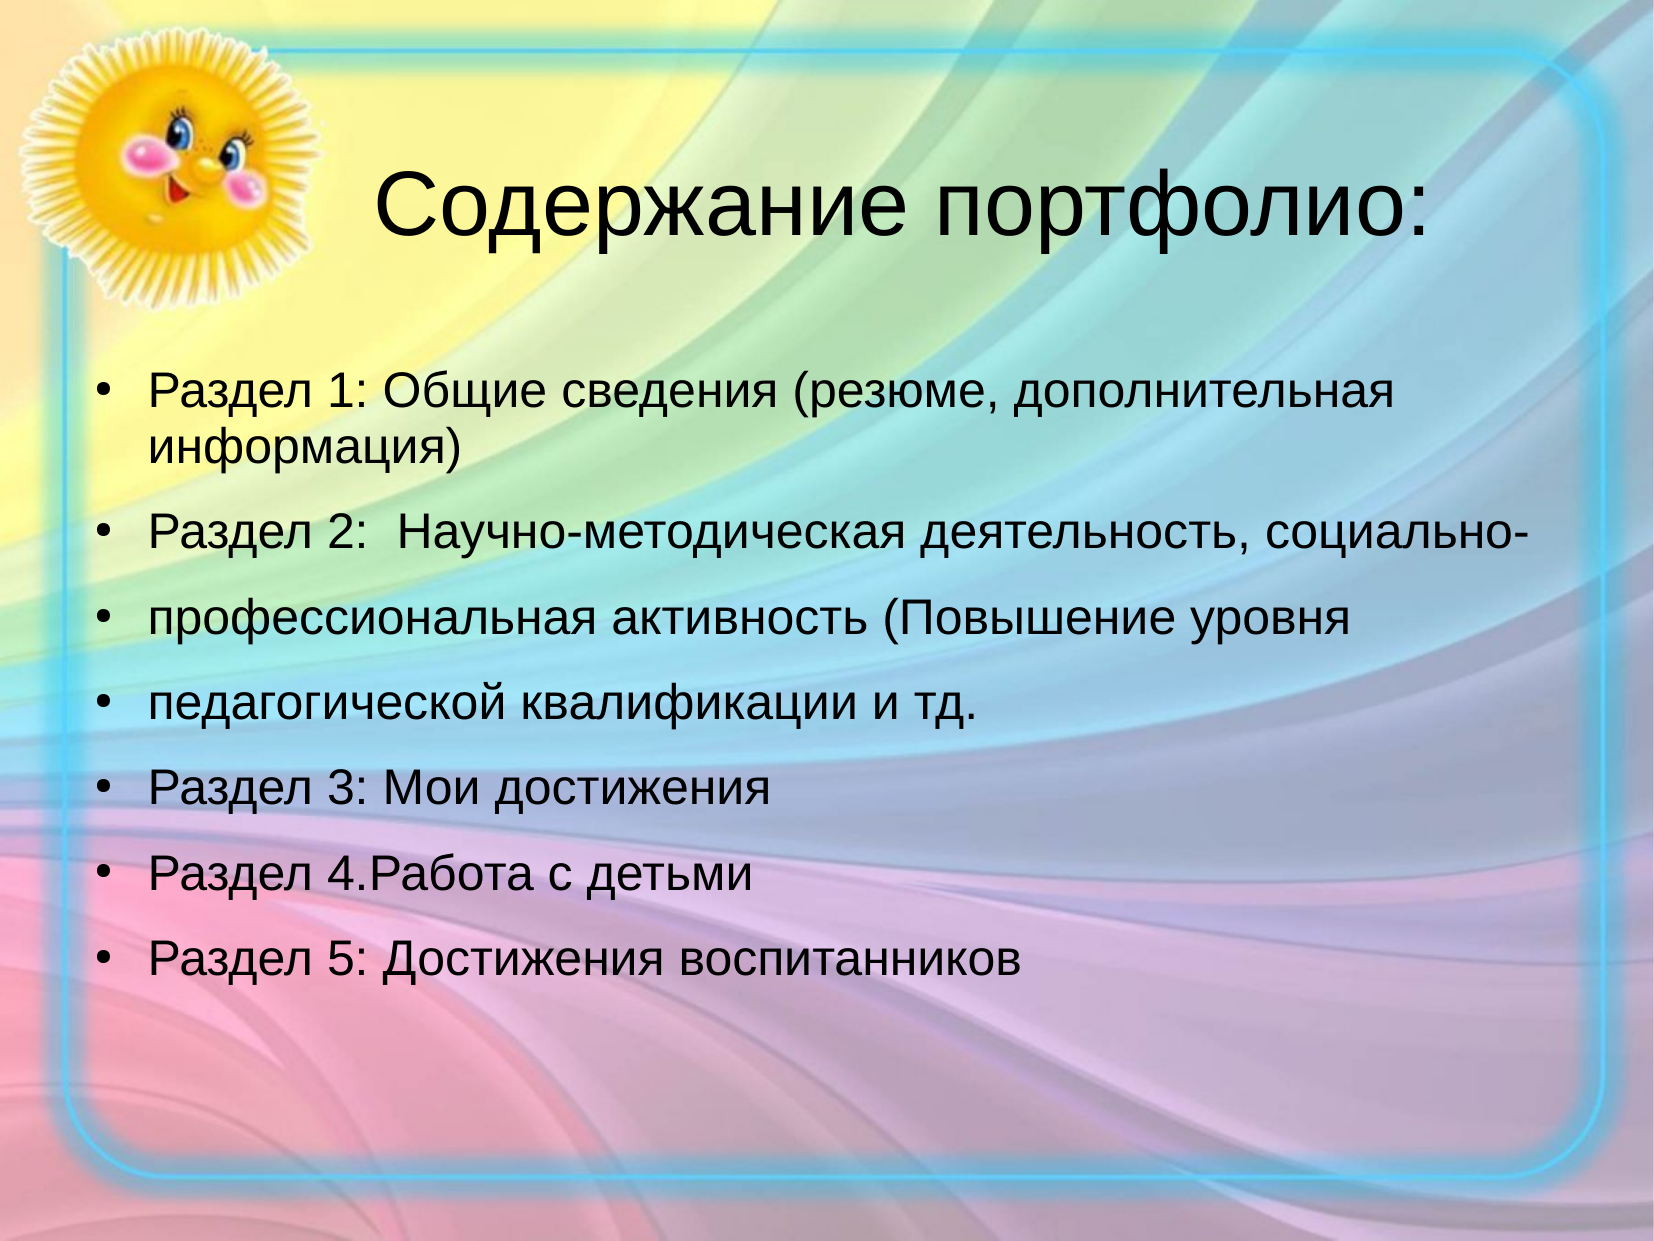

# Содержание портфолио:
Раздел 1: Общие сведения (резюме, дополнительная информация)
Раздел 2: Научно‐методическая деятельность, социально‐
профессиональная активность (Повышение уровня
педагогической квалификации и тд.
Раздел 3: Мои достижения
Раздел 4.Работа с детьми
Раздел 5: Достижения воспитанников